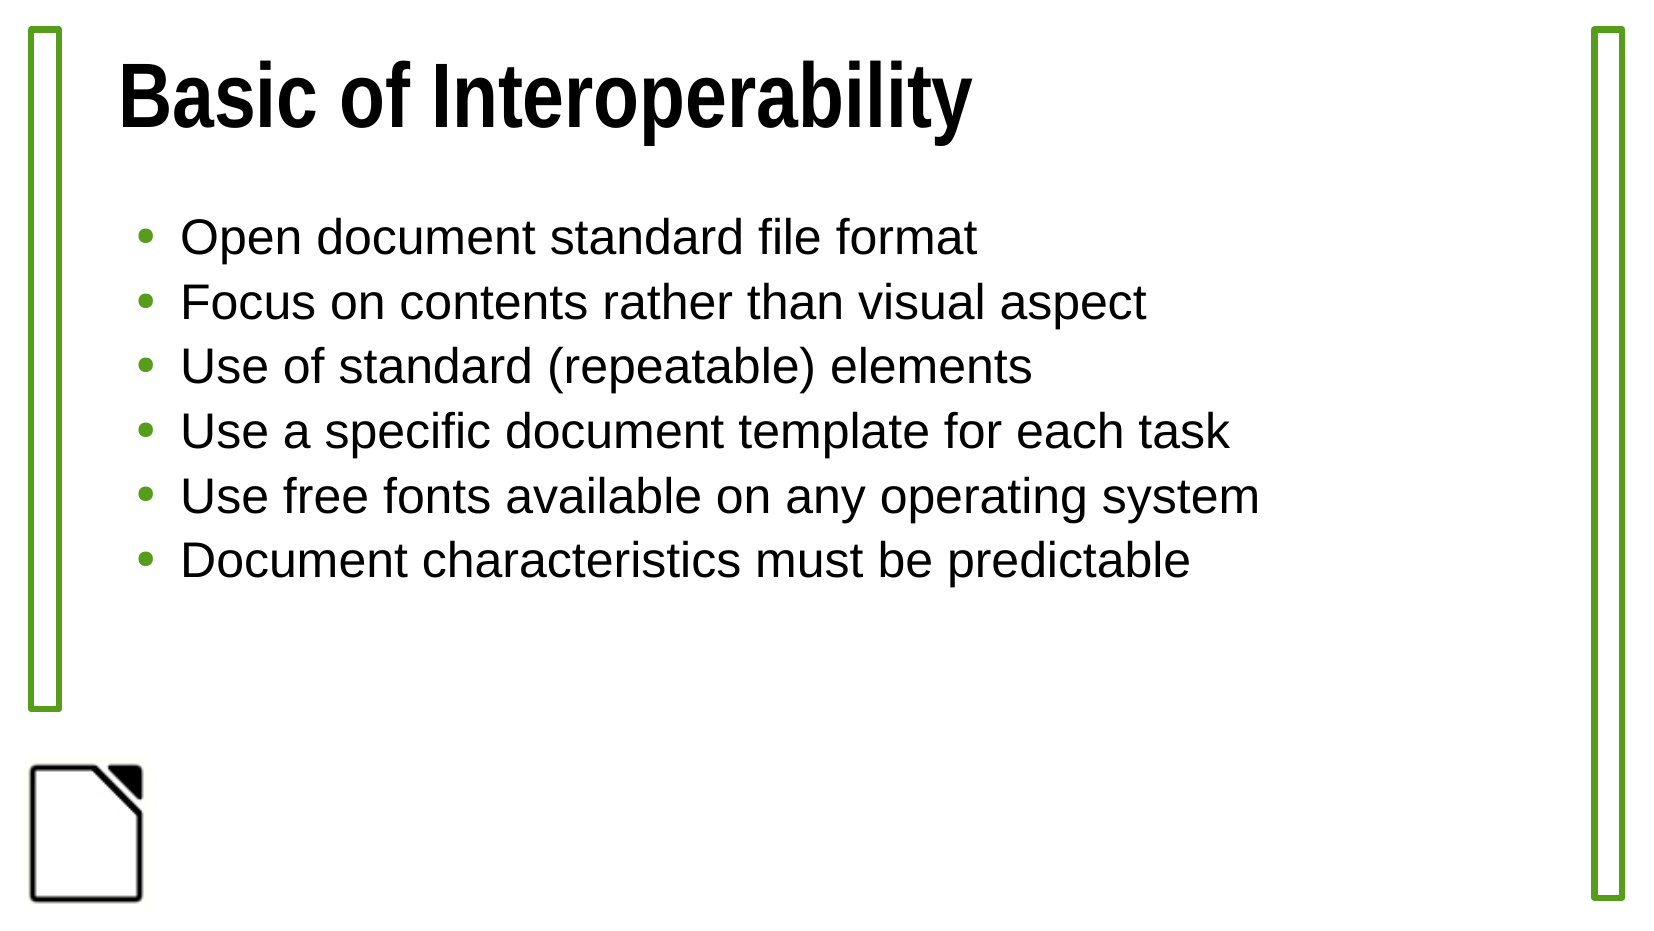

# Basic of Interoperability
Open document standard file format
Focus on contents rather than visual aspect
Use of standard (repeatable) elements
Use a specific document template for each task
Use free fonts available on any operating system
Document characteristics must be predictable